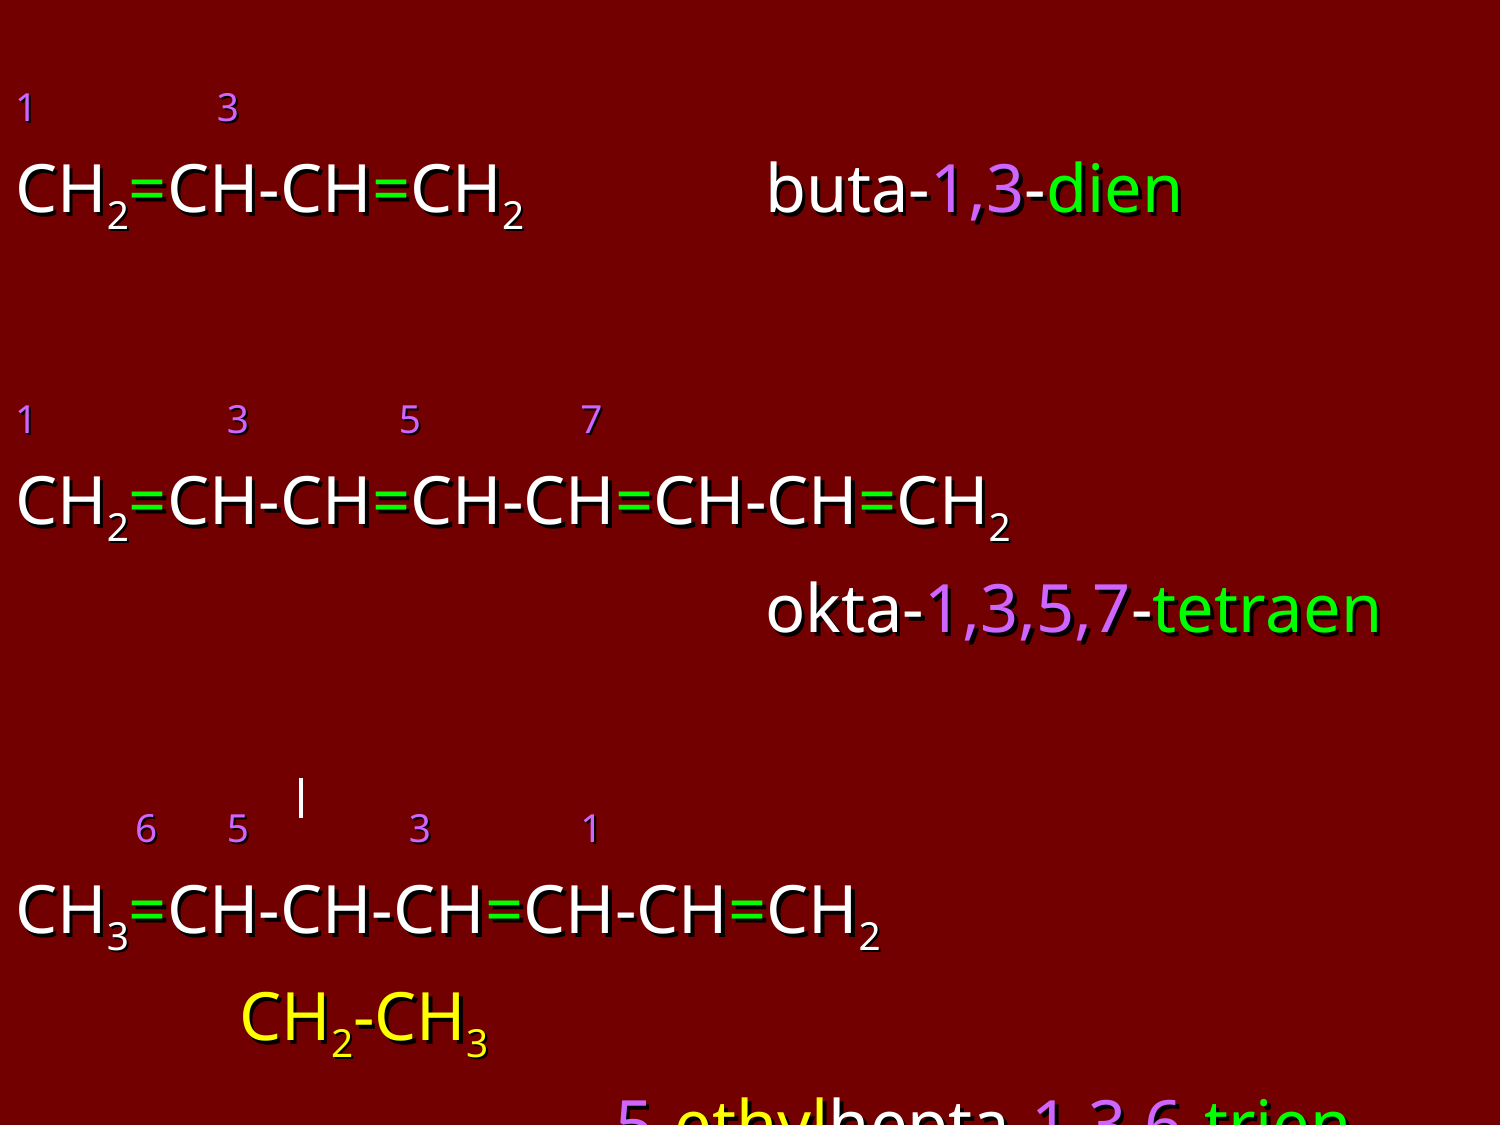

#
1 3
CH2=CH-CH=CH2		buta-1,3-dien
1 3 5 7
CH2=CH-CH=CH-CH=CH-CH=CH2
						okta-1,3,5,7-tetraen
 6 5 3 1
CH3=CH-CH-CH=CH-CH=CH2
 CH2-CH3
					5-ethylhepta-1,3,6-trien